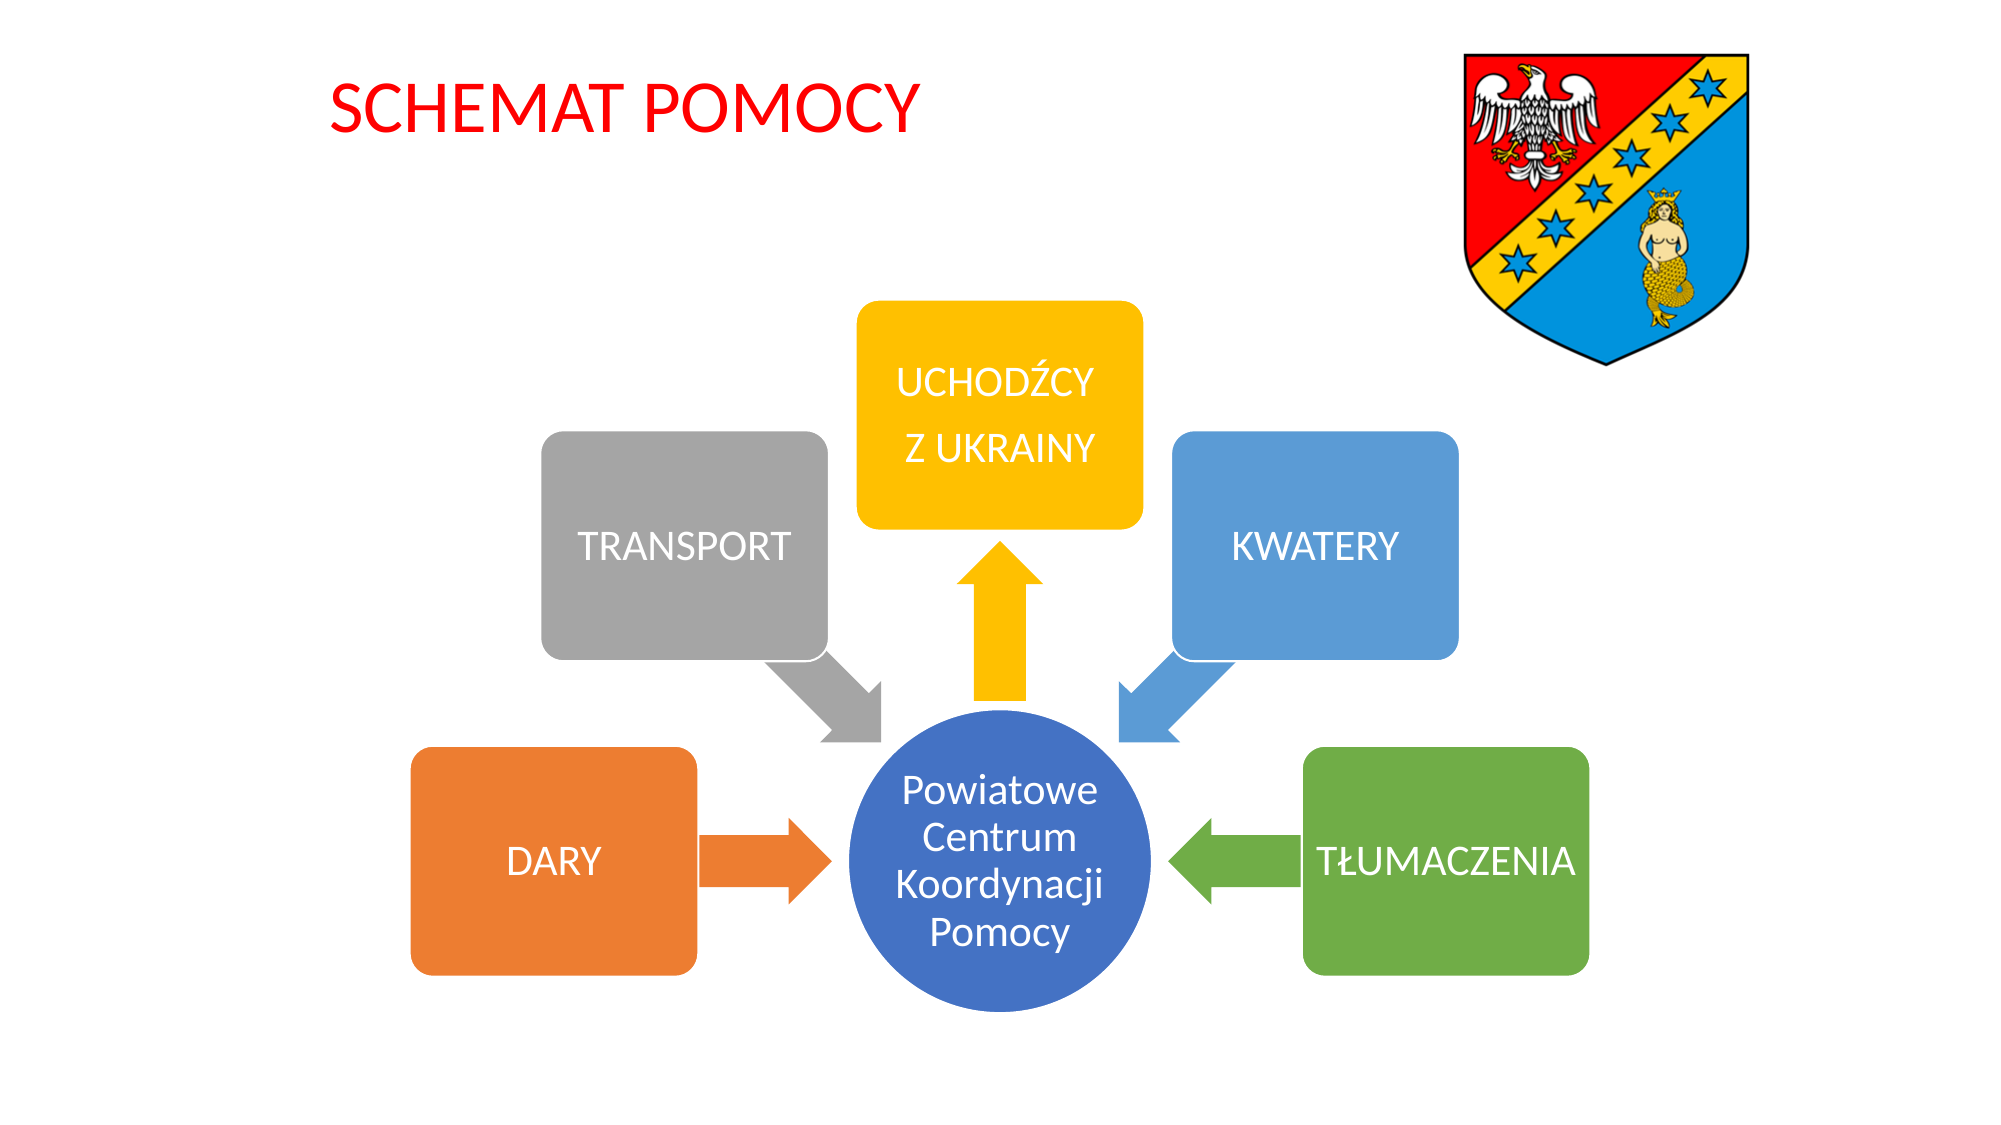

SCHEMAT POMOCY
UCHODŹCY
Z UKRAINY
TRANSPORT
KWATERY
Powiatowe Centrum Koordynacji Pomocy
DARY
TŁUMACZENIA